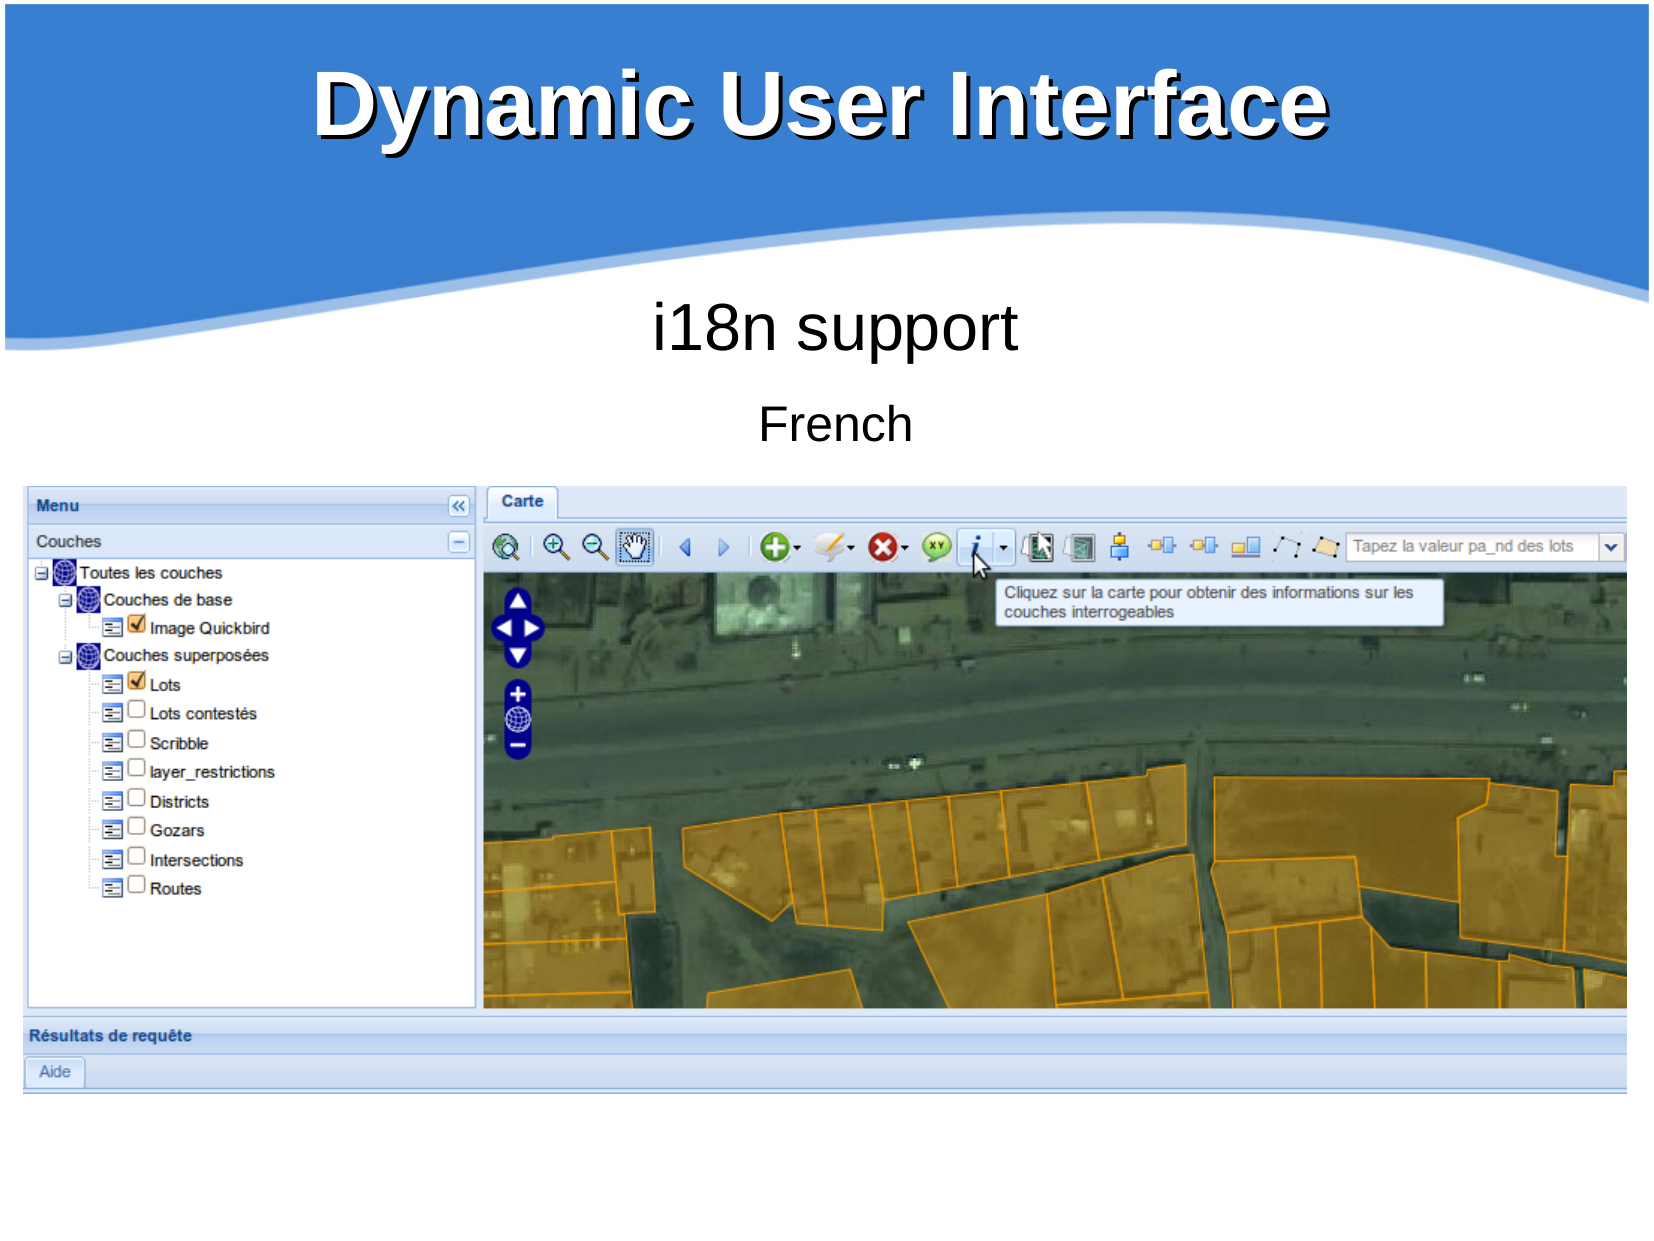

Dynamic User Interface
# i18n support
French